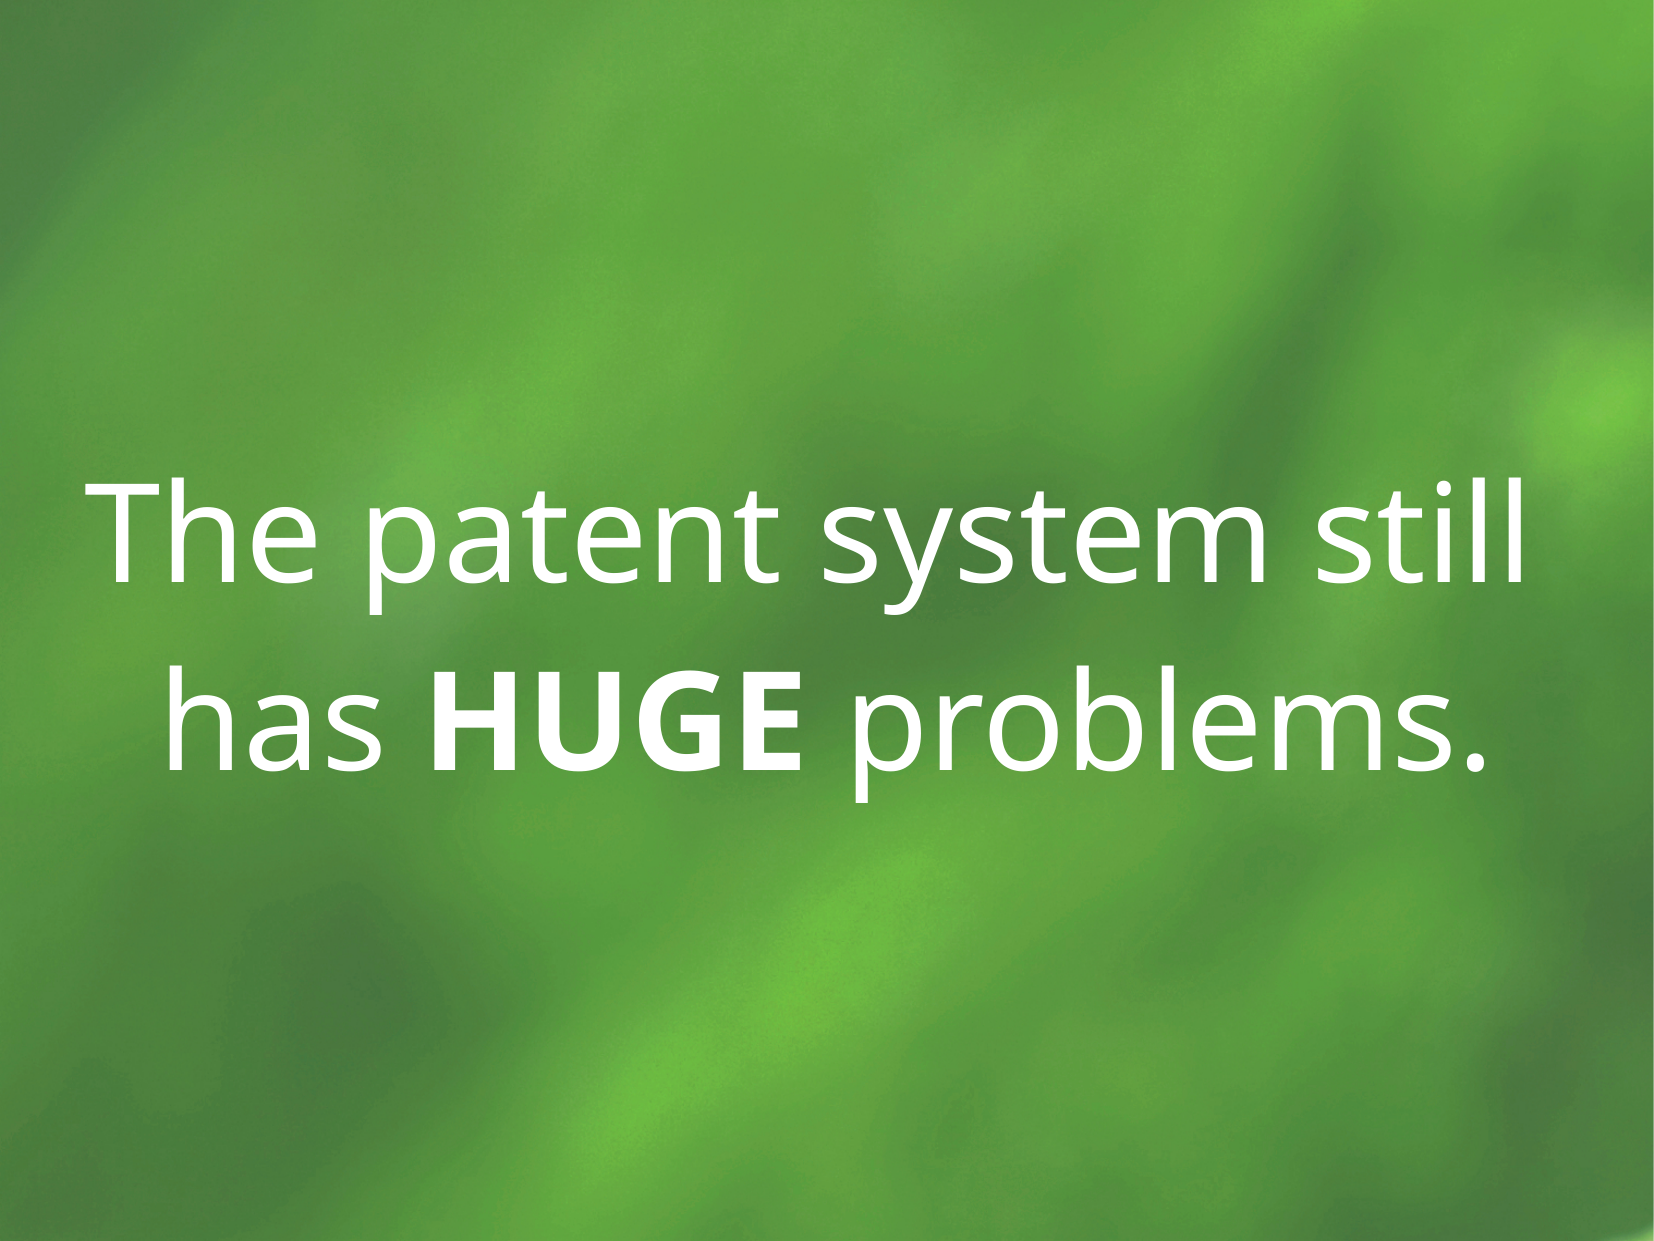

# The patent system still
has HUGE problems.